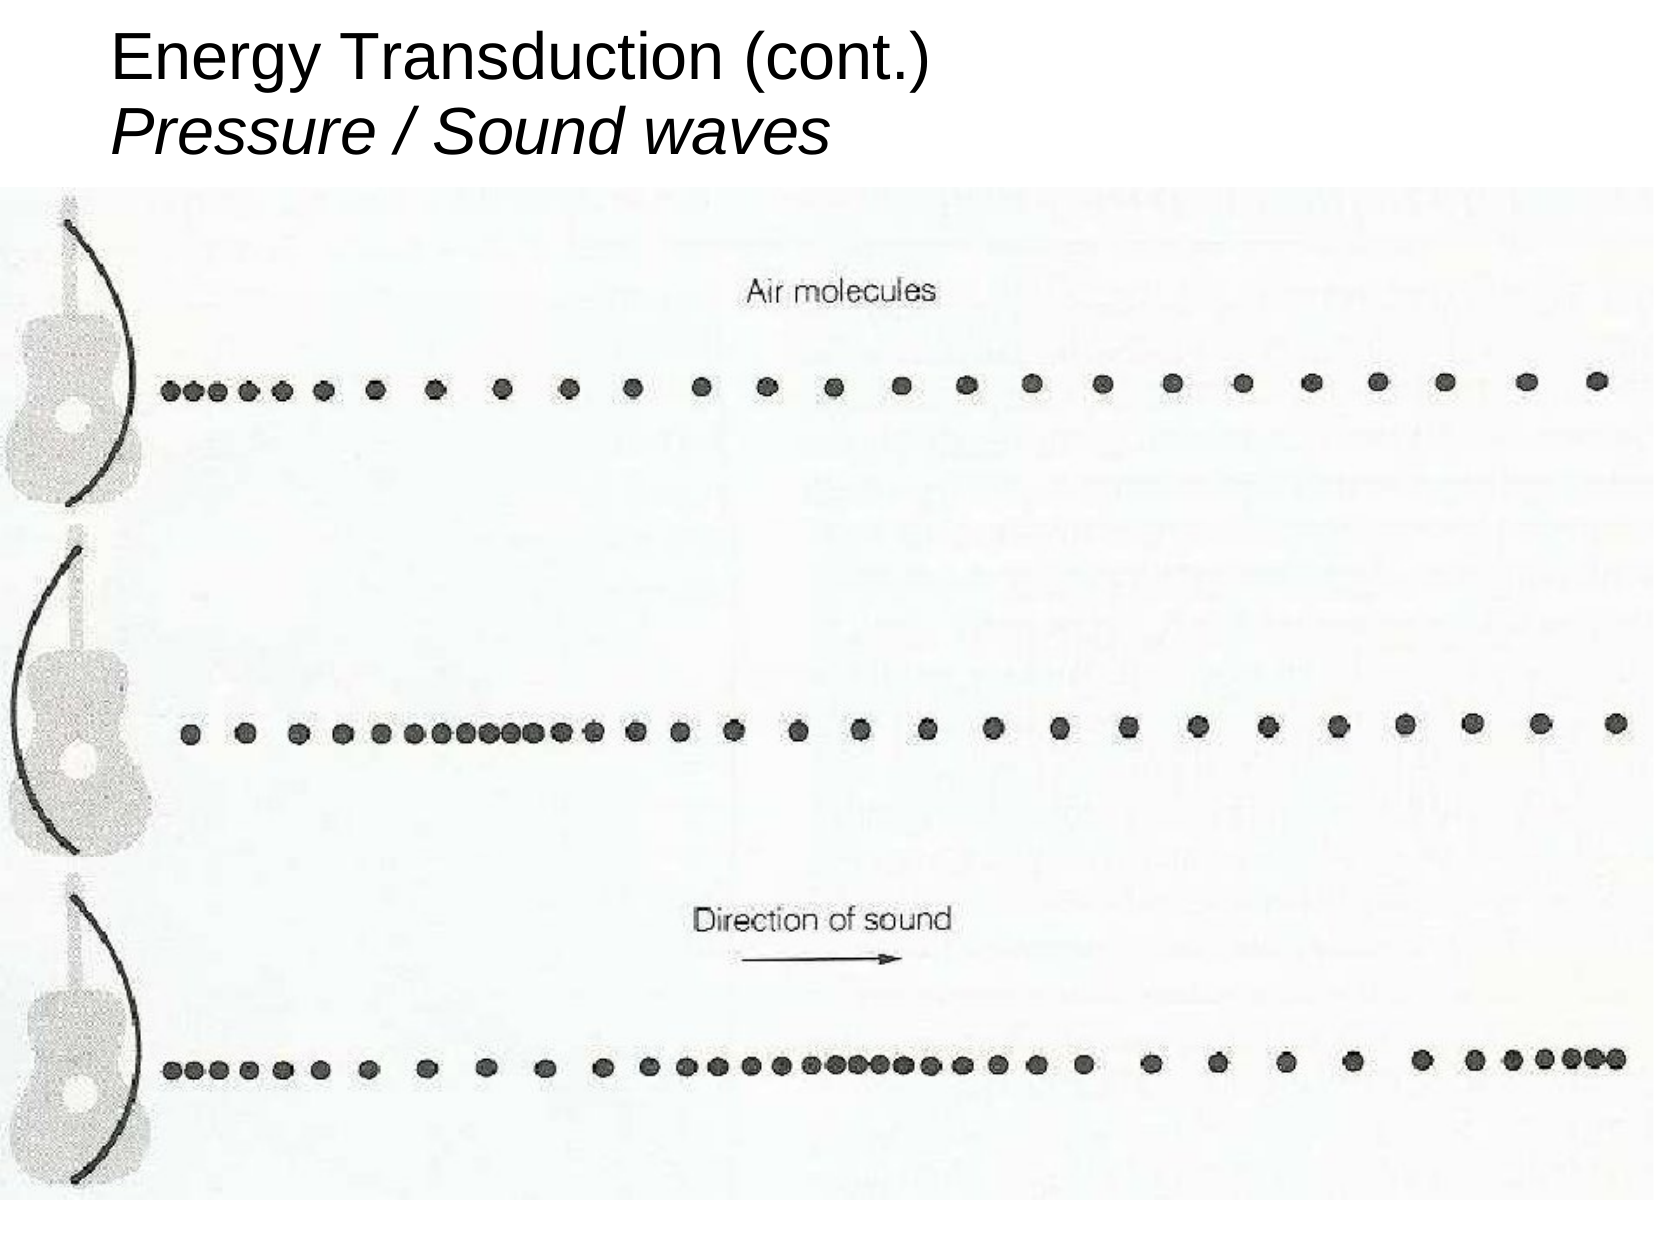

# Energy Transduction (cont.)
Pressure / Sound waves